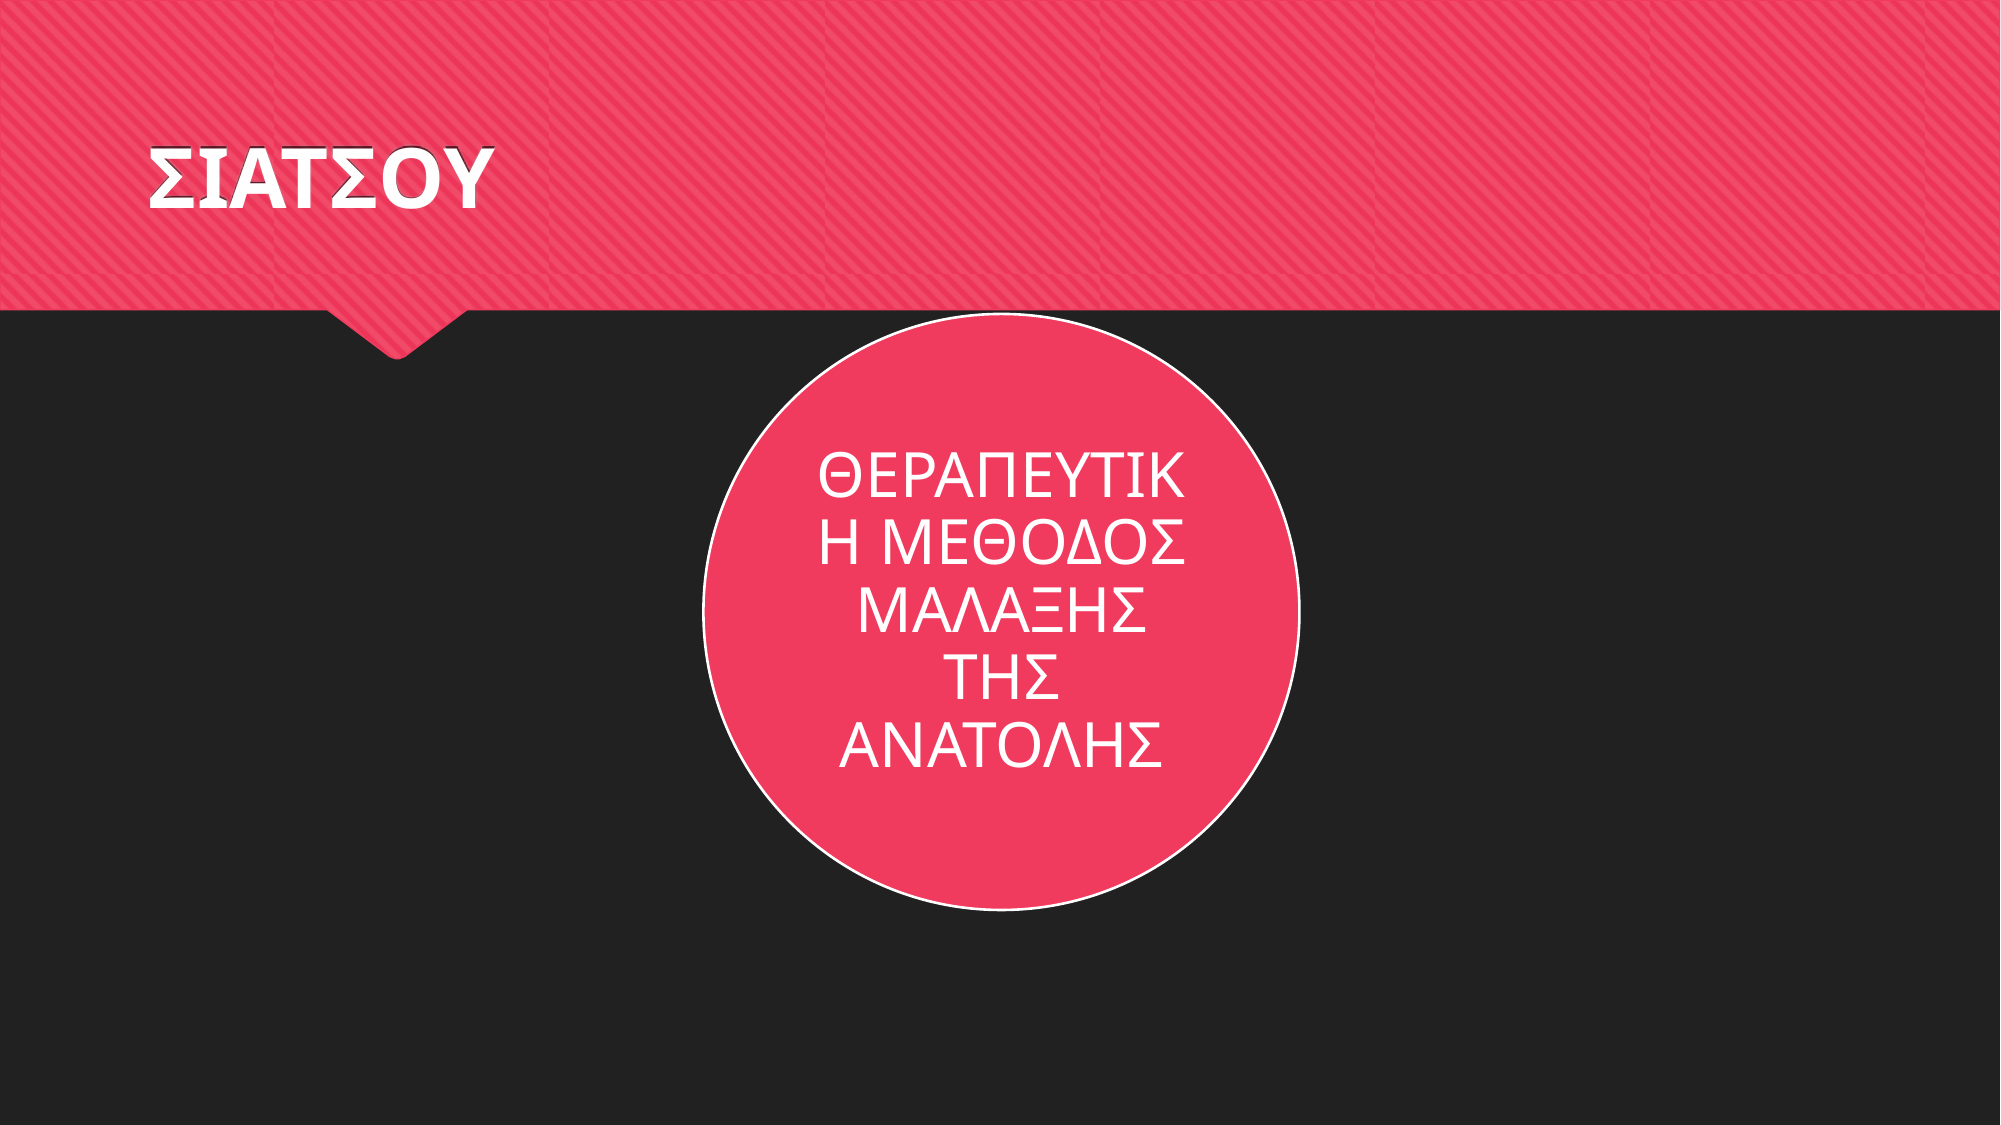

# ΣΙΑΤΣΟΥ
ΘΕΡΑΠΕΥΤΙΚΗ ΜΕΘΟΔΟΣ ΜΑΛΑΞΗΣ ΤΗΣ ΑΝΑΤΟΛΗΣ